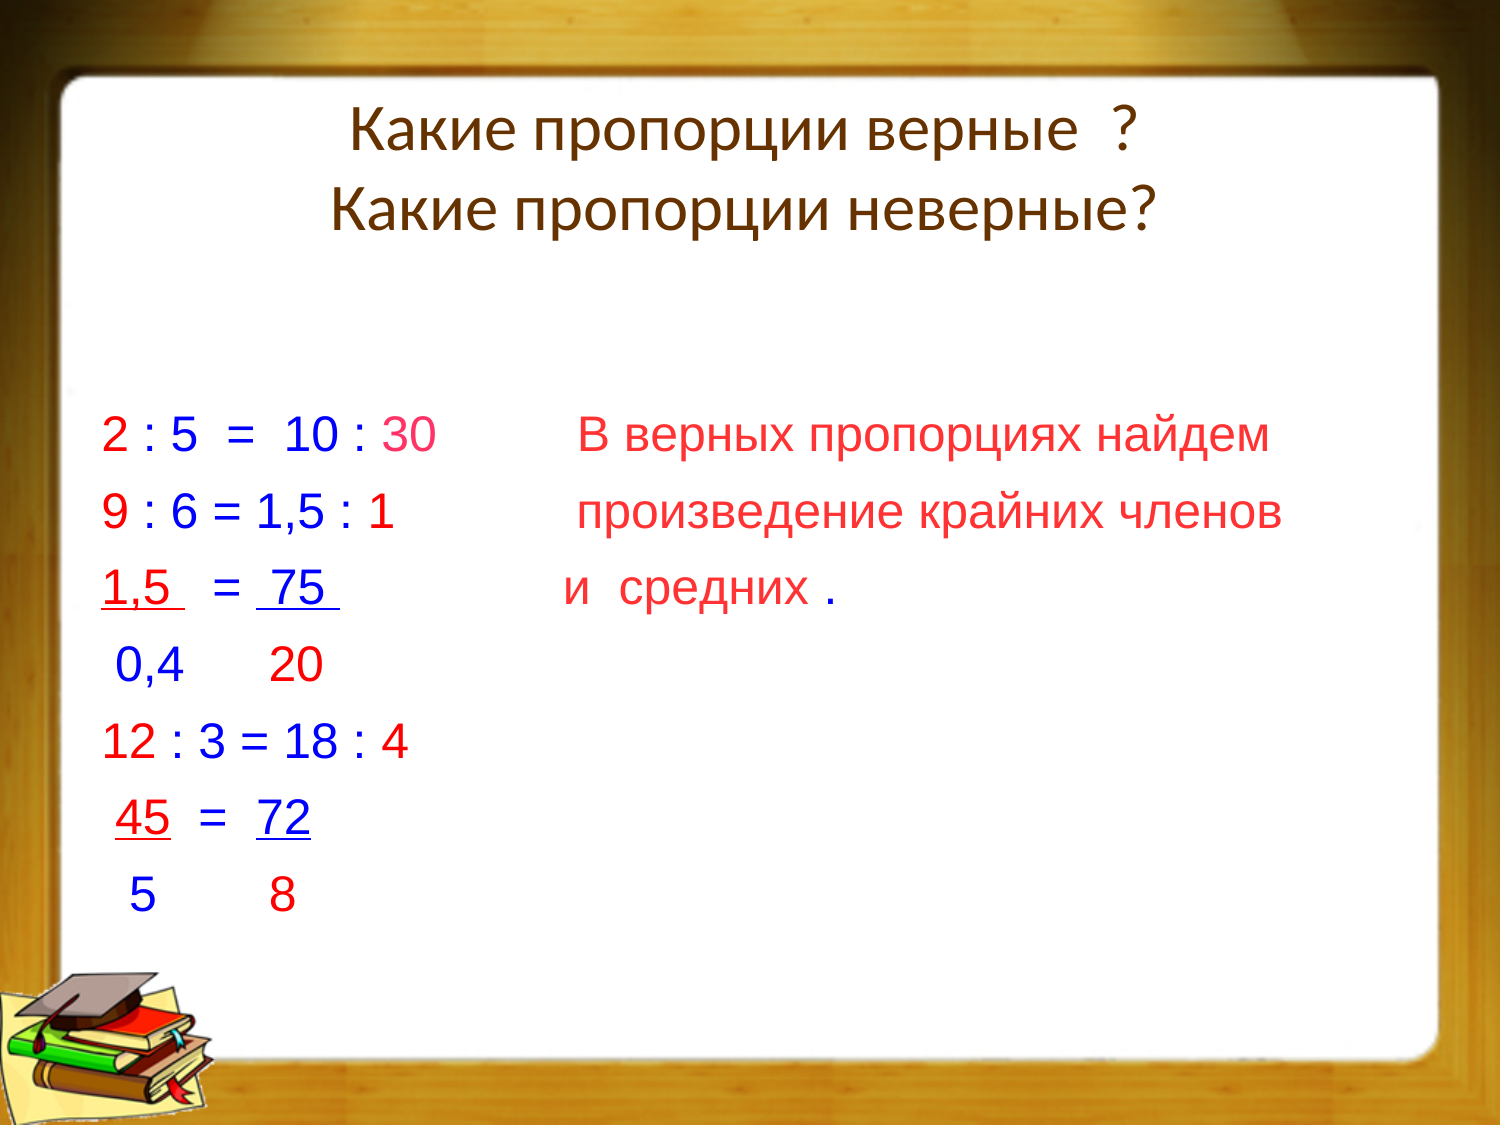

# Какие пропорции верные ? Какие пропорции неверные?
 2 : 5 = 10 : 30 В верных пропорциях найдем
 9 : 6 = 1,5 : 1 произведение крайних членов
 1,5 = 75 и средних .
 0,4 20
 12 : 3 = 18 : 4
 45 = 72
 5 8